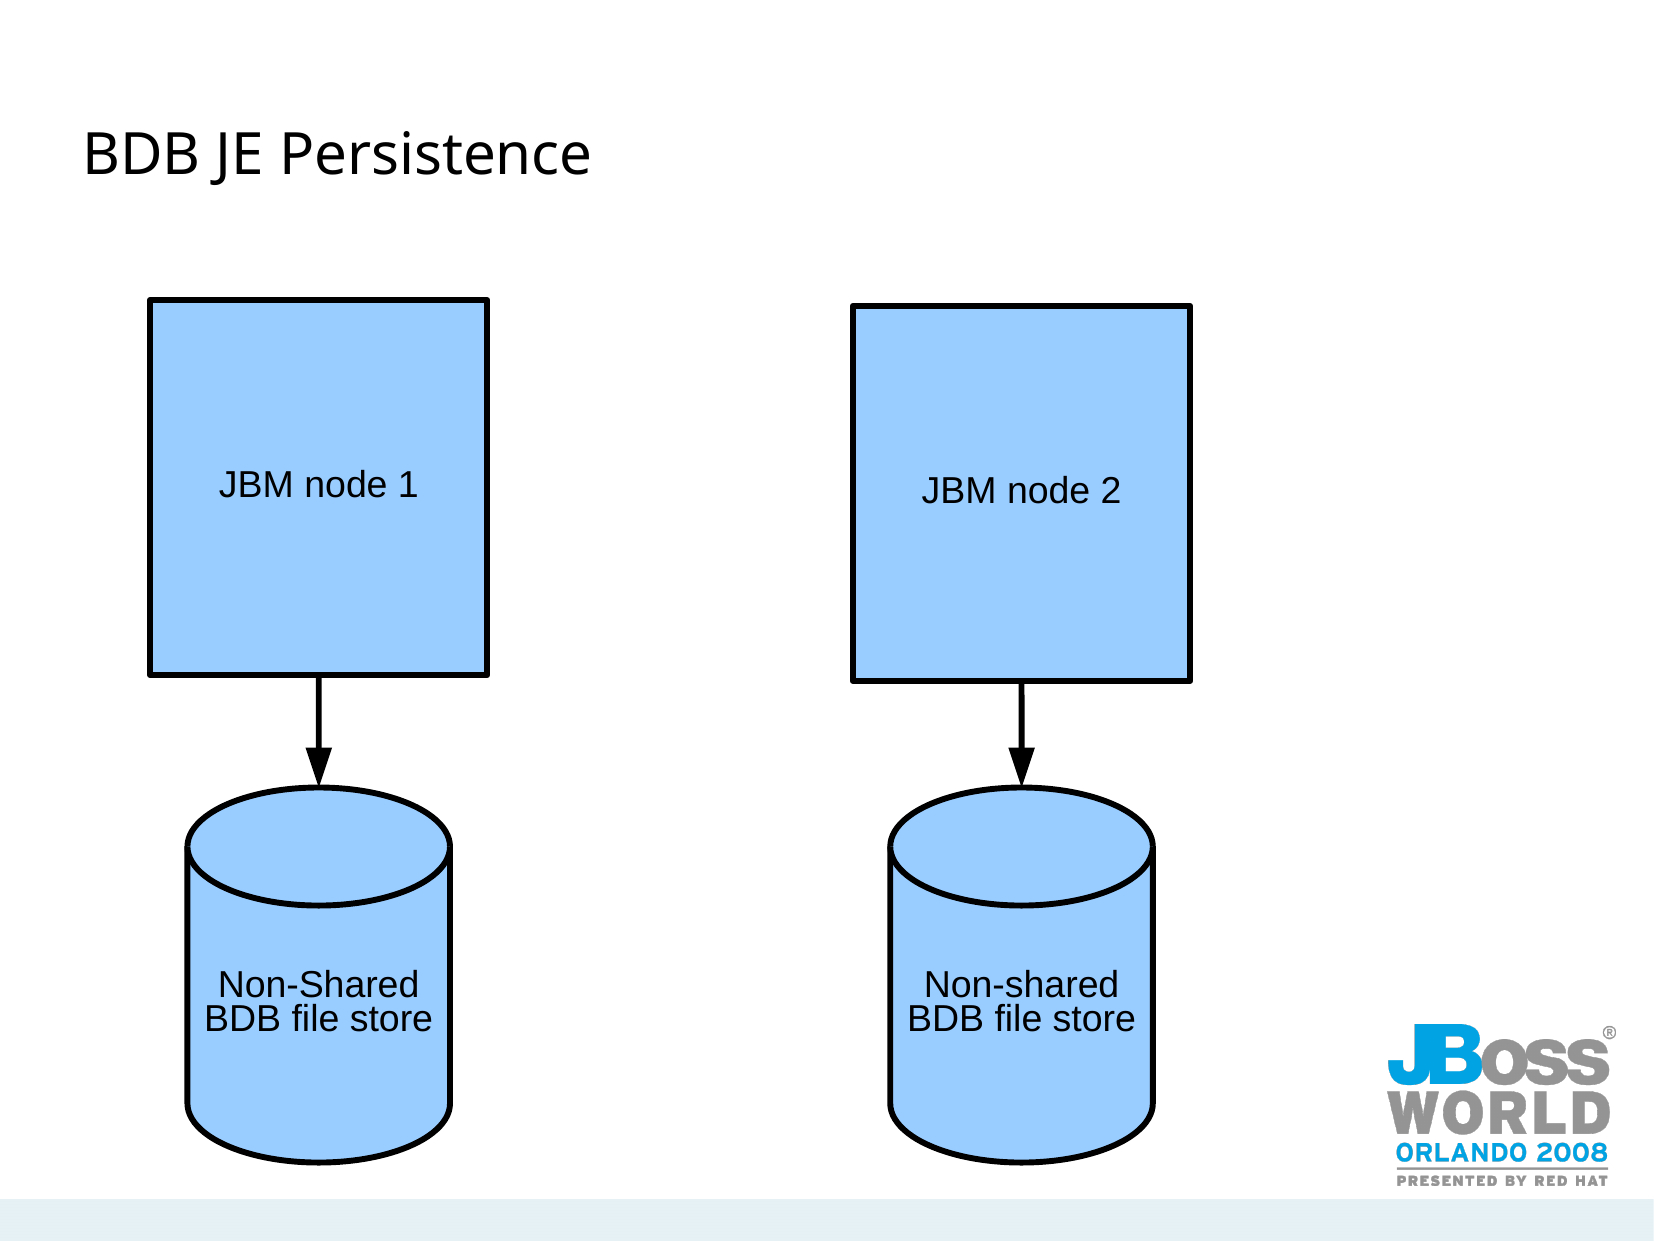

# BDB JE Persistence
JBM node 1
JBM node 2
Non-Shared
BDB file store
Non-shared
BDB file store